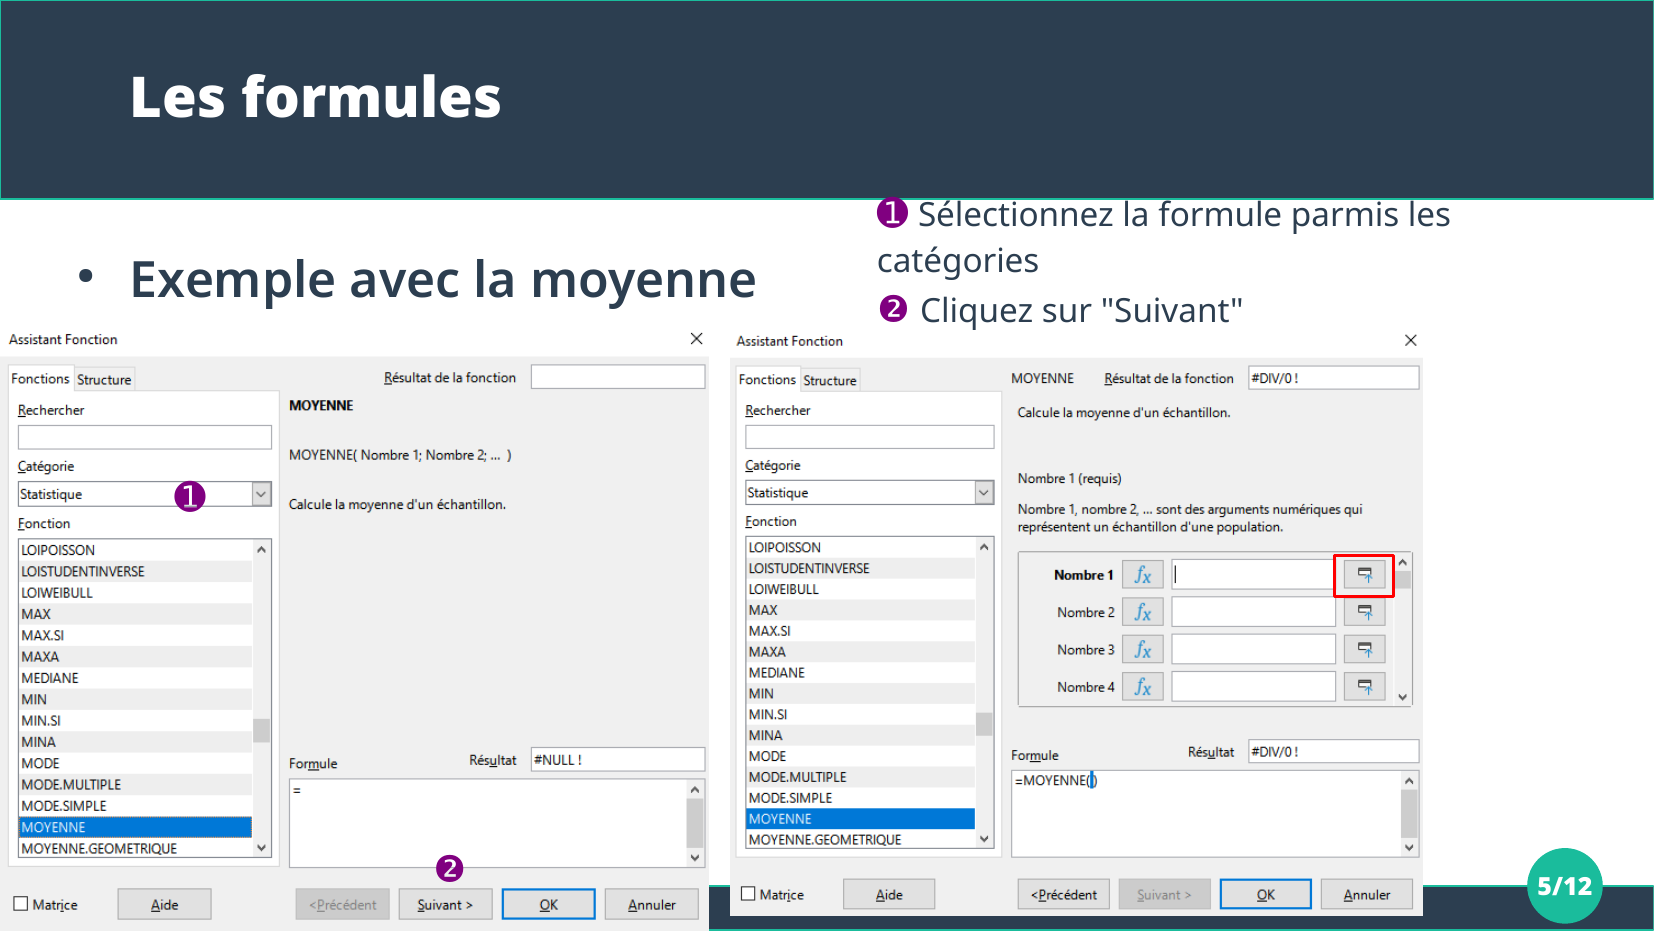

# Les formules
➊ Sélectionnez la formule parmis les catégories
 Cliquez sur "Suivant"
Exemple avec la moyenne
➊

5